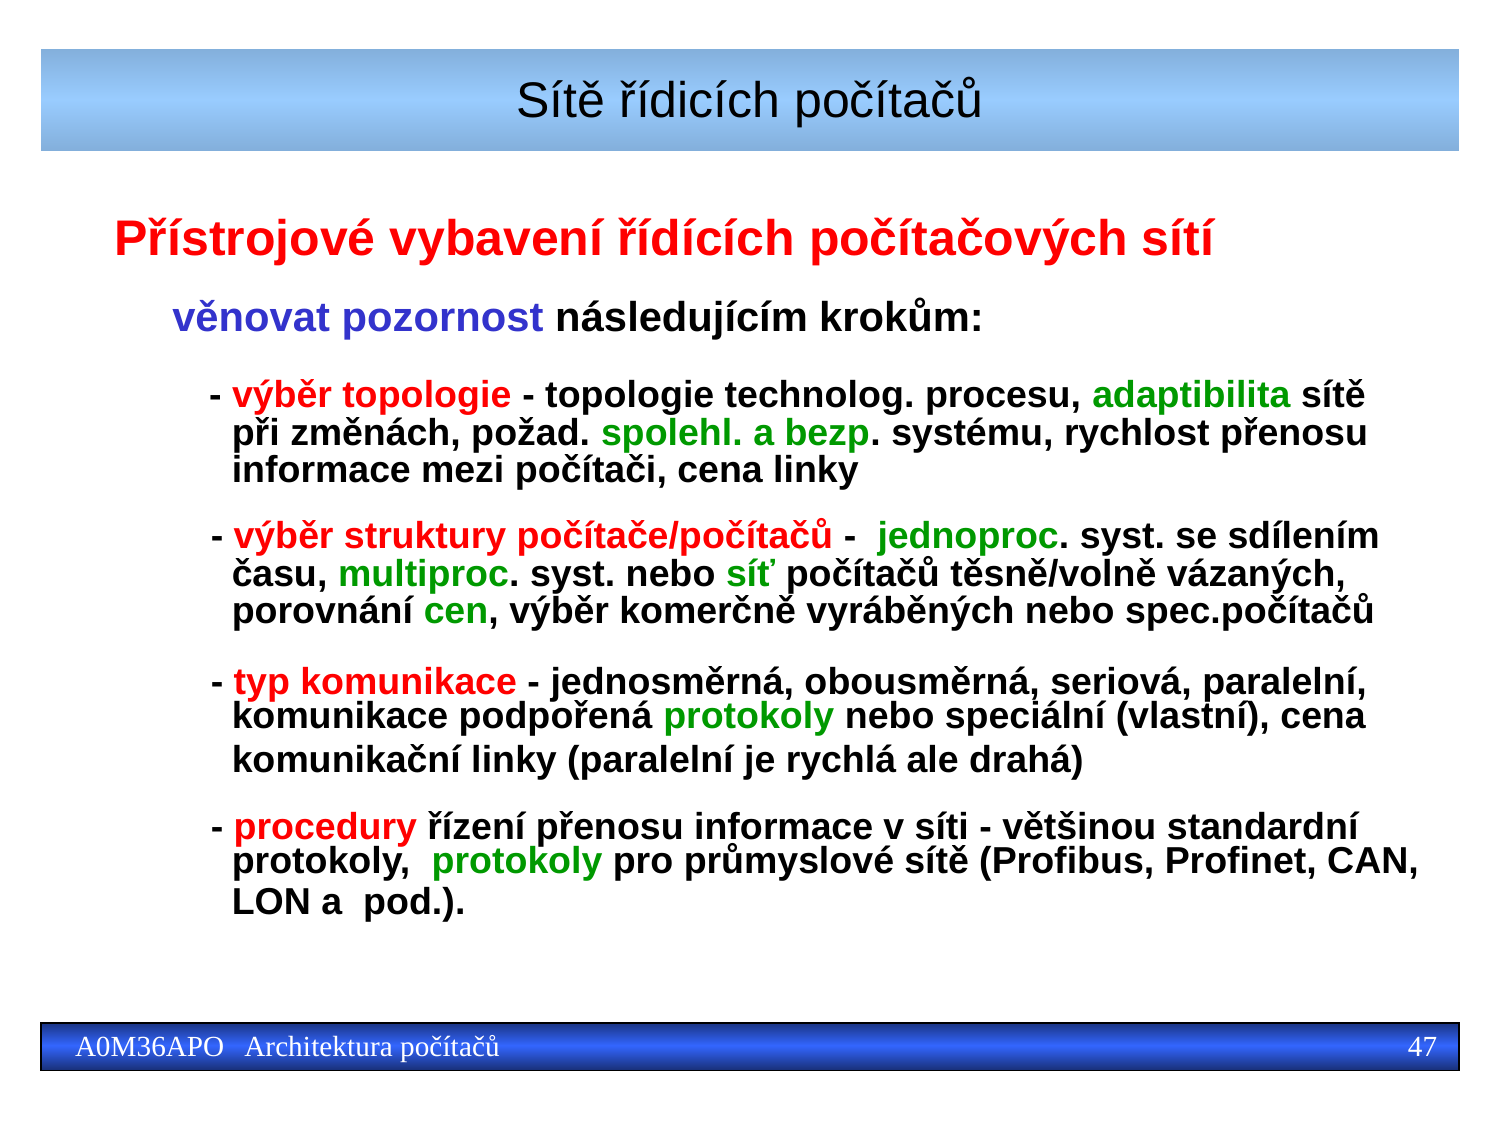

# Sítě řídicích počítačů
Přístrojové vybavení řídících počítačových sítí
 věnovat pozornost následujícím krokům:
 - výběr topologie - topologie technolog. procesu, adaptibilita sítě
 při změnách, požad. spolehl. a bezp. systému, rychlost přenosu
 informace mezi počítači, cena linky
- výběr struktury počítače/počítačů - jednoproc. syst. se sdílením
 času, multiproc. syst. nebo síť počítačů těsně/volně vázaných,
 porovnání cen, výběr komerčně vyráběných nebo spec.počítačů
- typ komunikace - jednosměrná, obousměrná, seriová, paralelní,
 komunikace podpořená protokoly nebo speciální (vlastní), cena
 komunikační linky (paralelní je rychlá ale drahá)
- procedury řízení přenosu informace v síti - většinou standardní
 protokoly, protokoly pro průmyslové sítě (Profibus, Profinet, CAN,
 LON a pod.).
A0M36APO Architektura počítačů
47